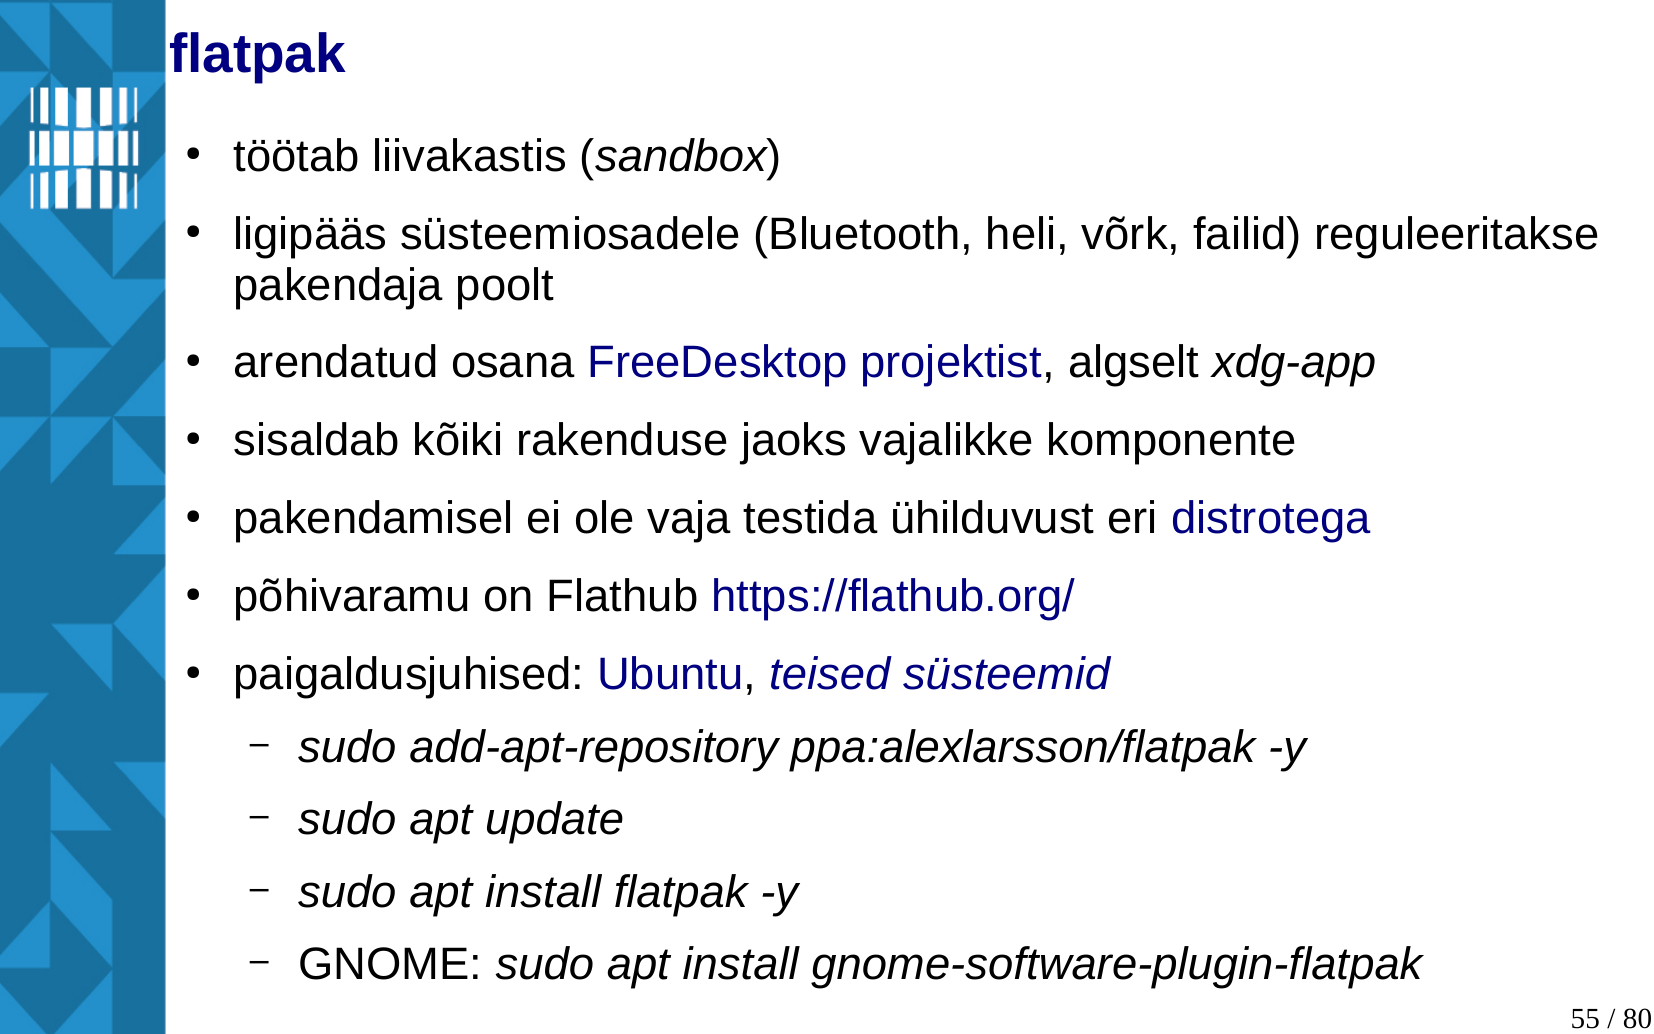

# flatpak
töötab liivakastis (sandbox)
ligipääs süsteemiosadele (Bluetooth, heli, võrk, failid) reguleeritakse pakendaja poolt
arendatud osana FreeDesktop projektist, algselt xdg-app
sisaldab kõiki rakenduse jaoks vajalikke komponente
pakendamisel ei ole vaja testida ühilduvust eri distrotega
põhivaramu on Flathub https://flathub.org/
paigaldusjuhised: Ubuntu, teised süsteemid
sudo add-apt-repository ppa:alexlarsson/flatpak -y
sudo apt update
sudo apt install flatpak -y
GNOME: sudo apt install gnome-software-plugin-flatpak
55